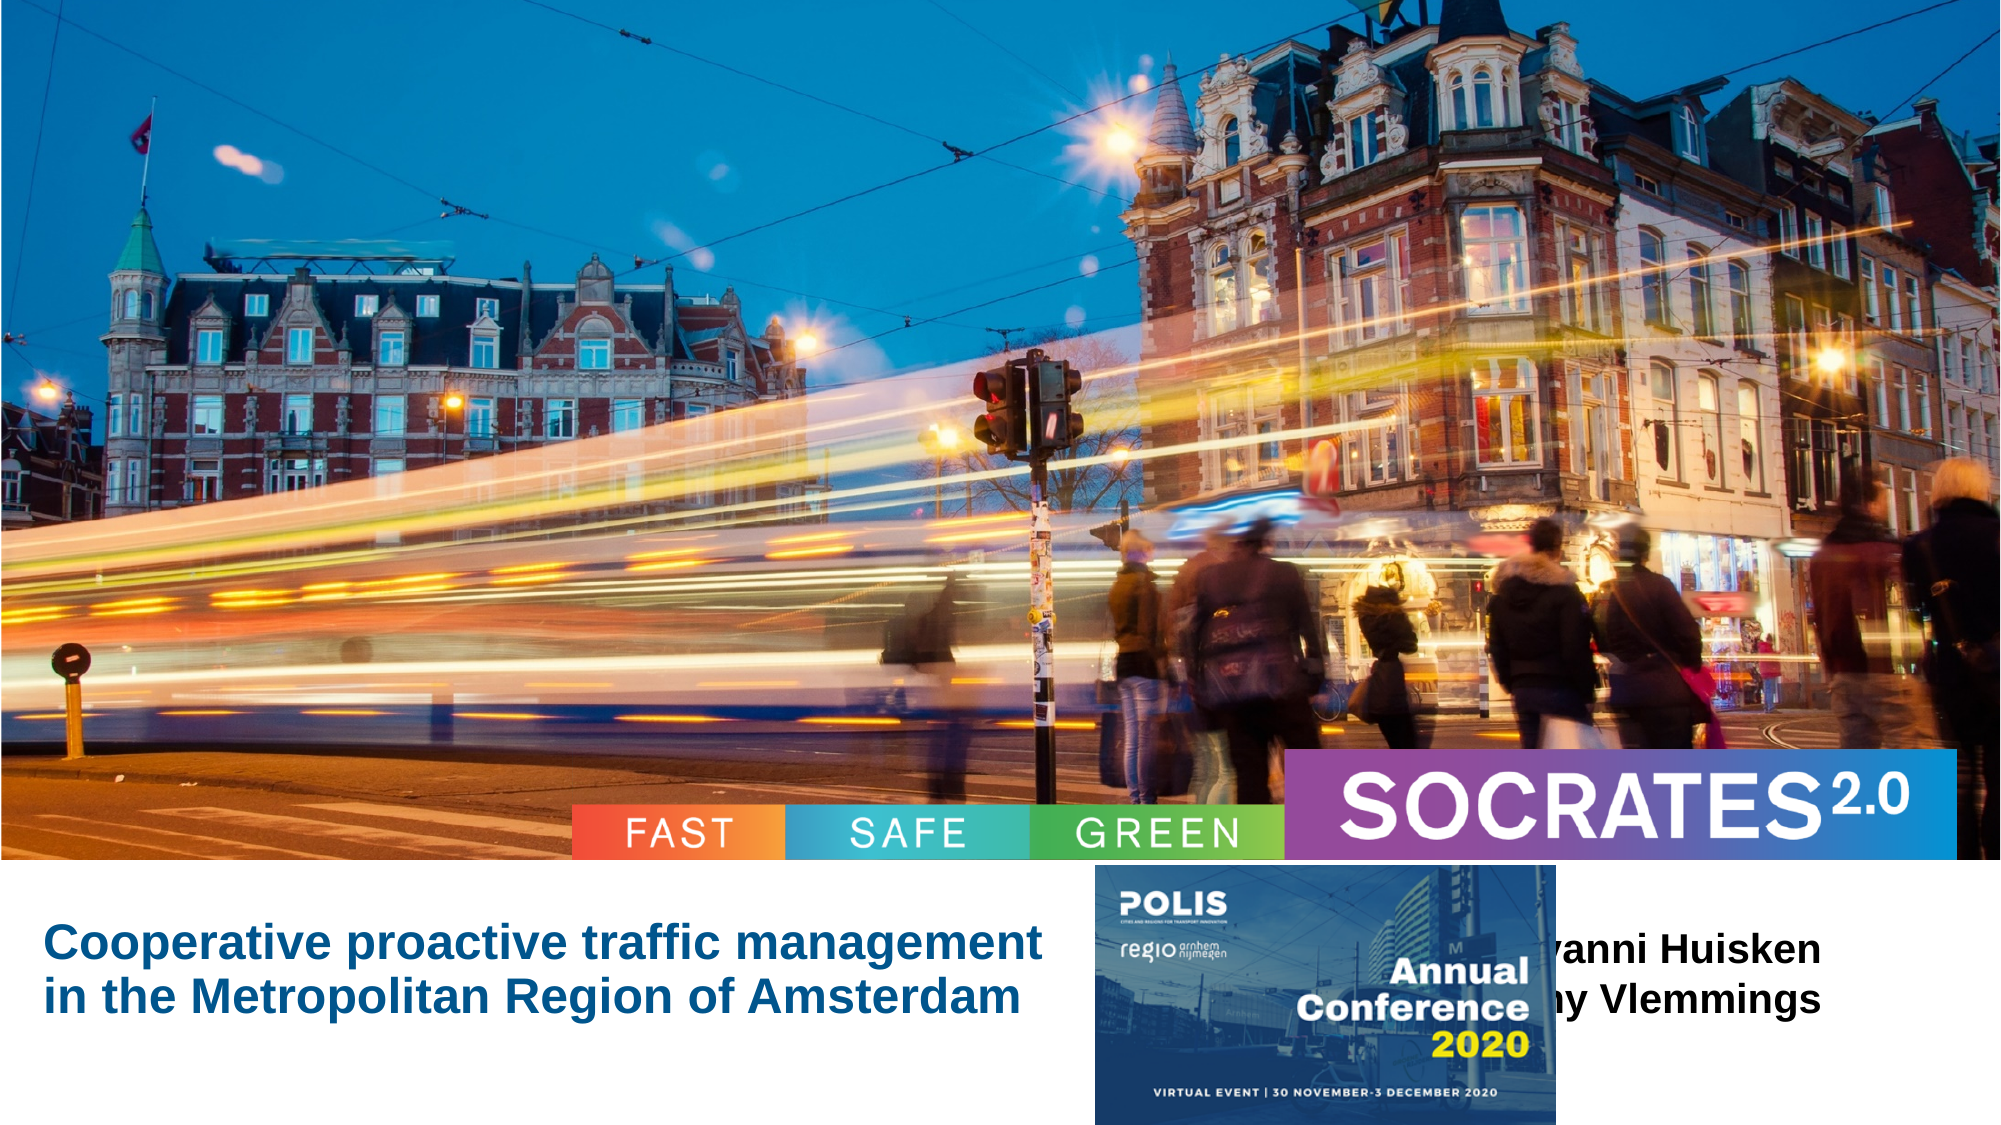

Cooperative proactive traffic management in the Metropolitan Region of Amsterdam
Giovanni Huisken
Tiffany Vlemmings